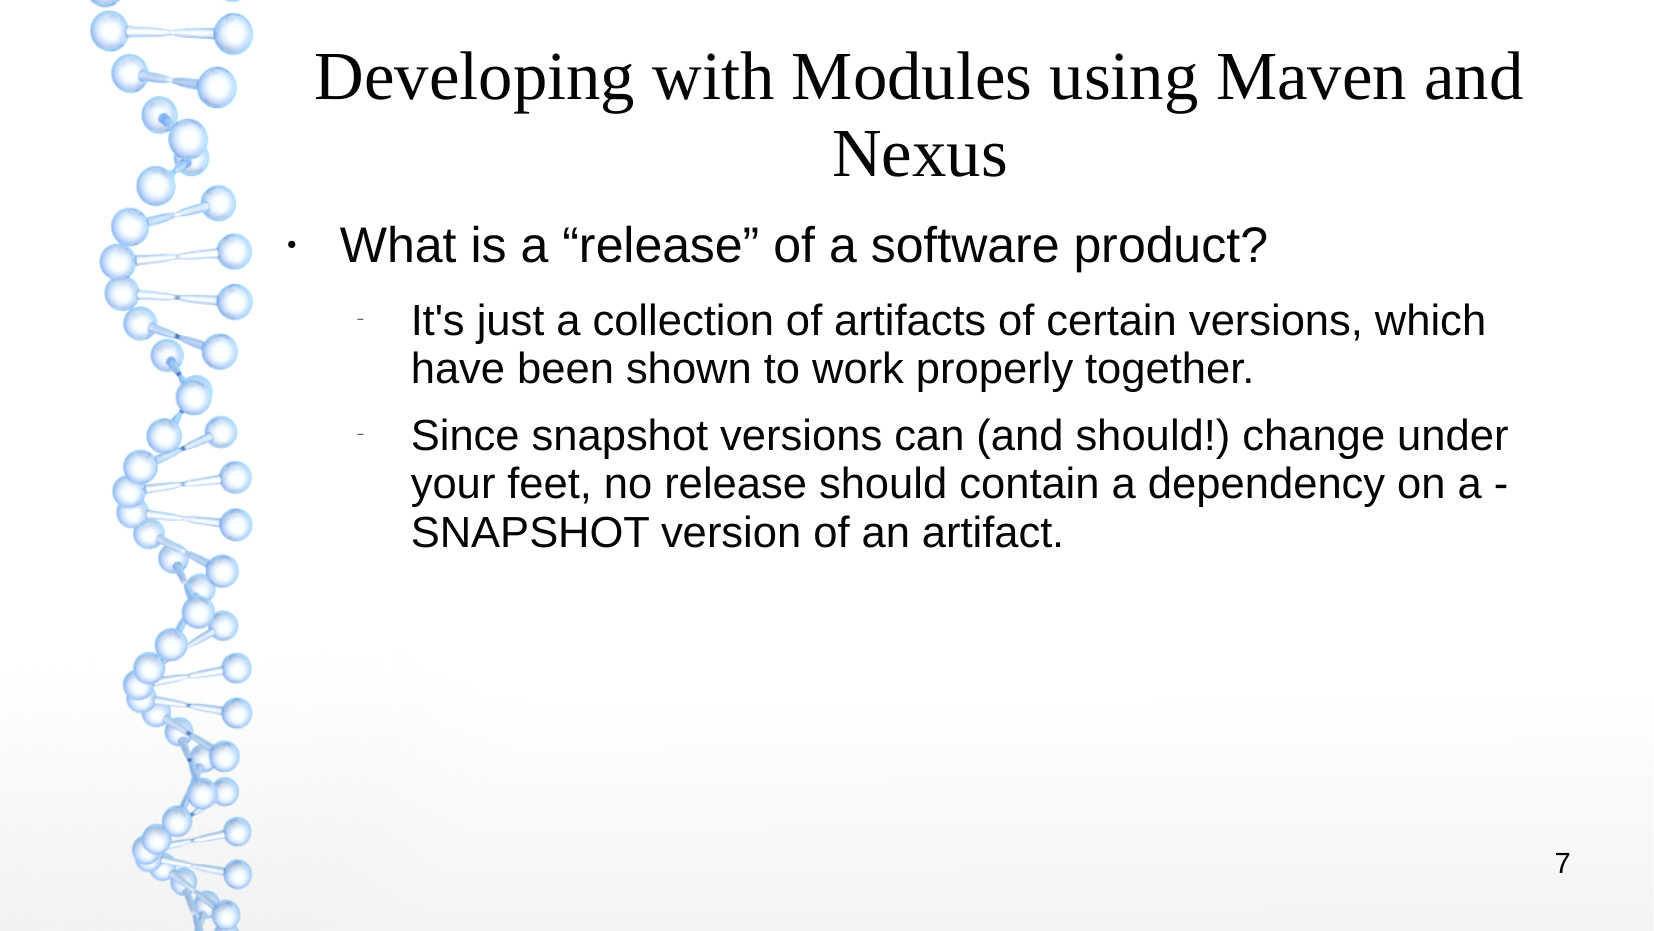

# Developing with Modules using Maven and Nexus
What is a “release” of a software product?
It's just a collection of artifacts of certain versions, which have been shown to work properly together.
Since snapshot versions can (and should!) change under your feet, no release should contain a dependency on a -SNAPSHOT version of an artifact.
7